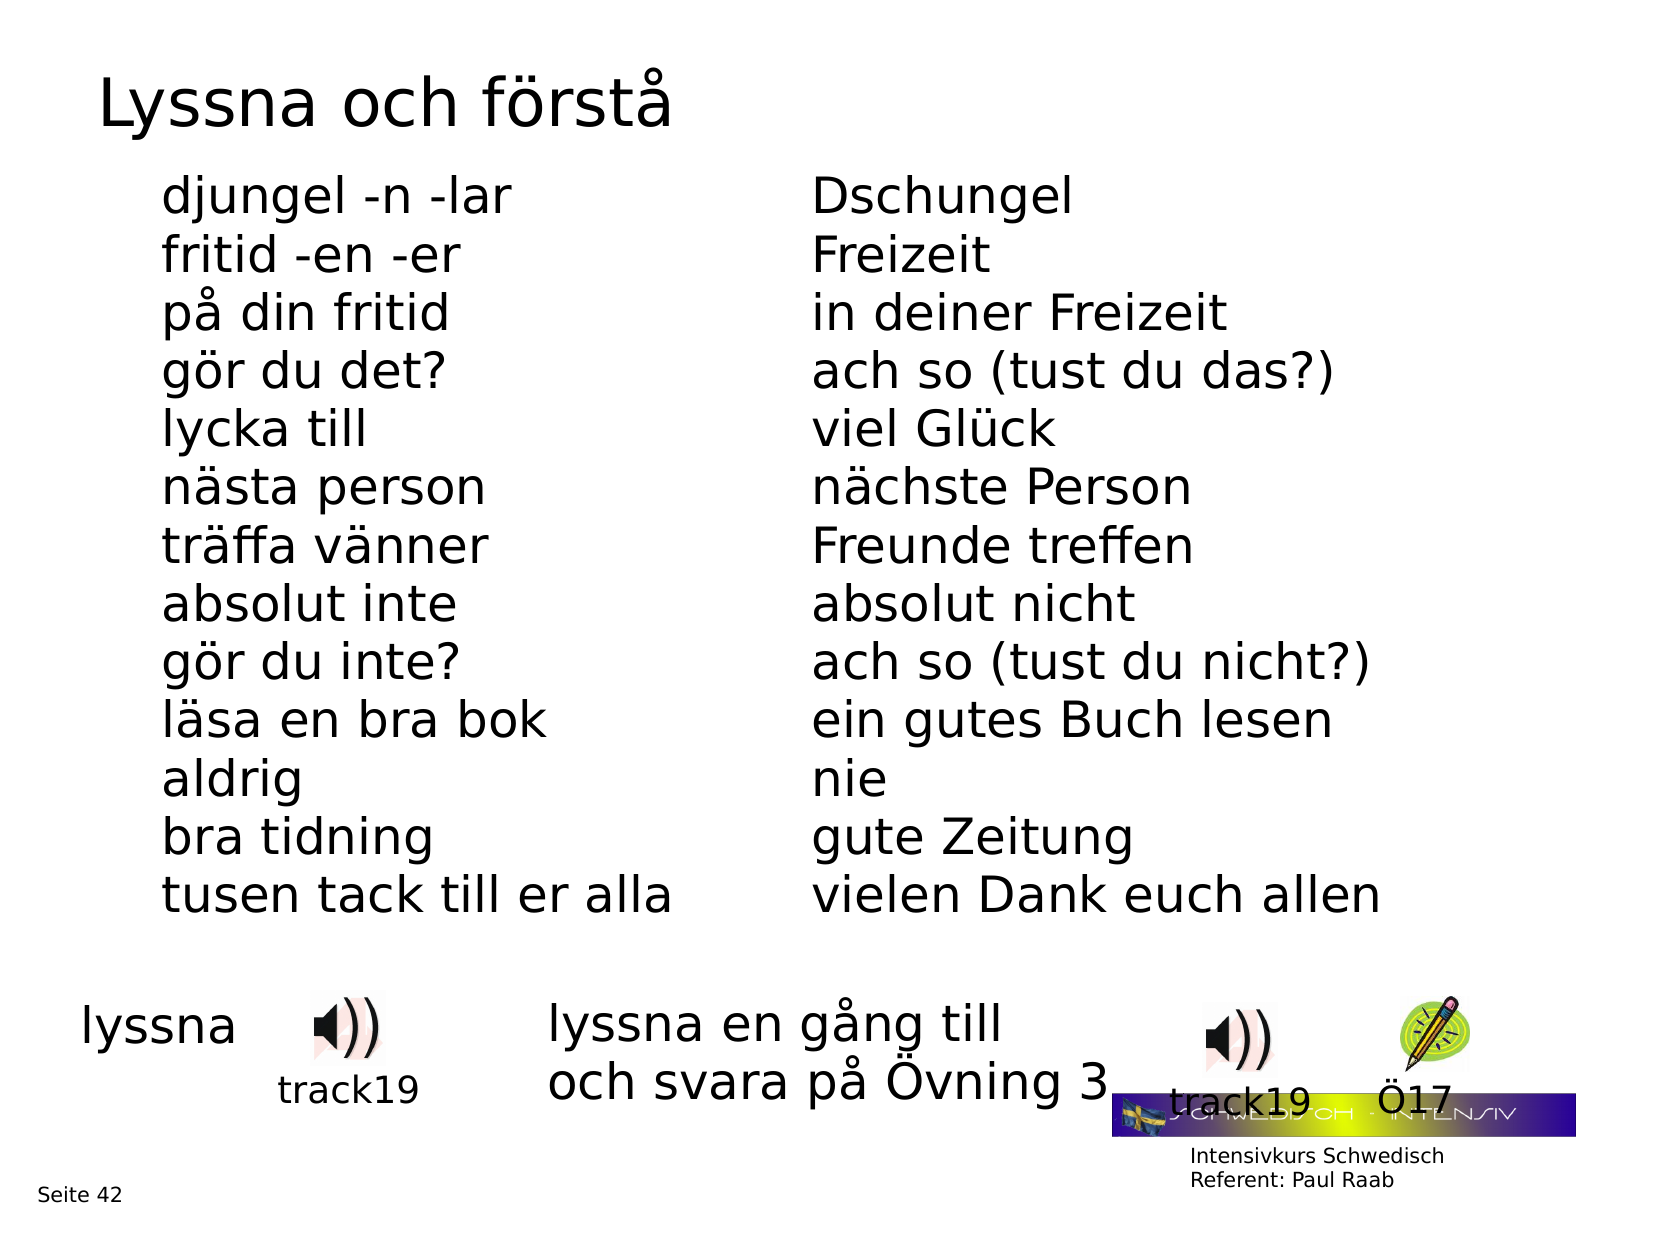

Lyssna och förstå
djungel -n -lar
fritid -en -er
på din fritid
gör du det?
lycka till
nästa person
träffa vänner
absolut inte
gör du inte?
läsa en bra bok
aldrig
bra tidning
tusen tack till er alla
Dschungel
Freizeit
in deiner Freizeit
ach so (tust du das?)
viel Glück
nächste Person
Freunde treffen
absolut nicht
ach so (tust du nicht?)
ein gutes Buch lesen
nie
gute Zeitung
vielen Dank euch allen
lyssna en gång till
och svara på Övning 3
lyssna
track19
Ö17
track19